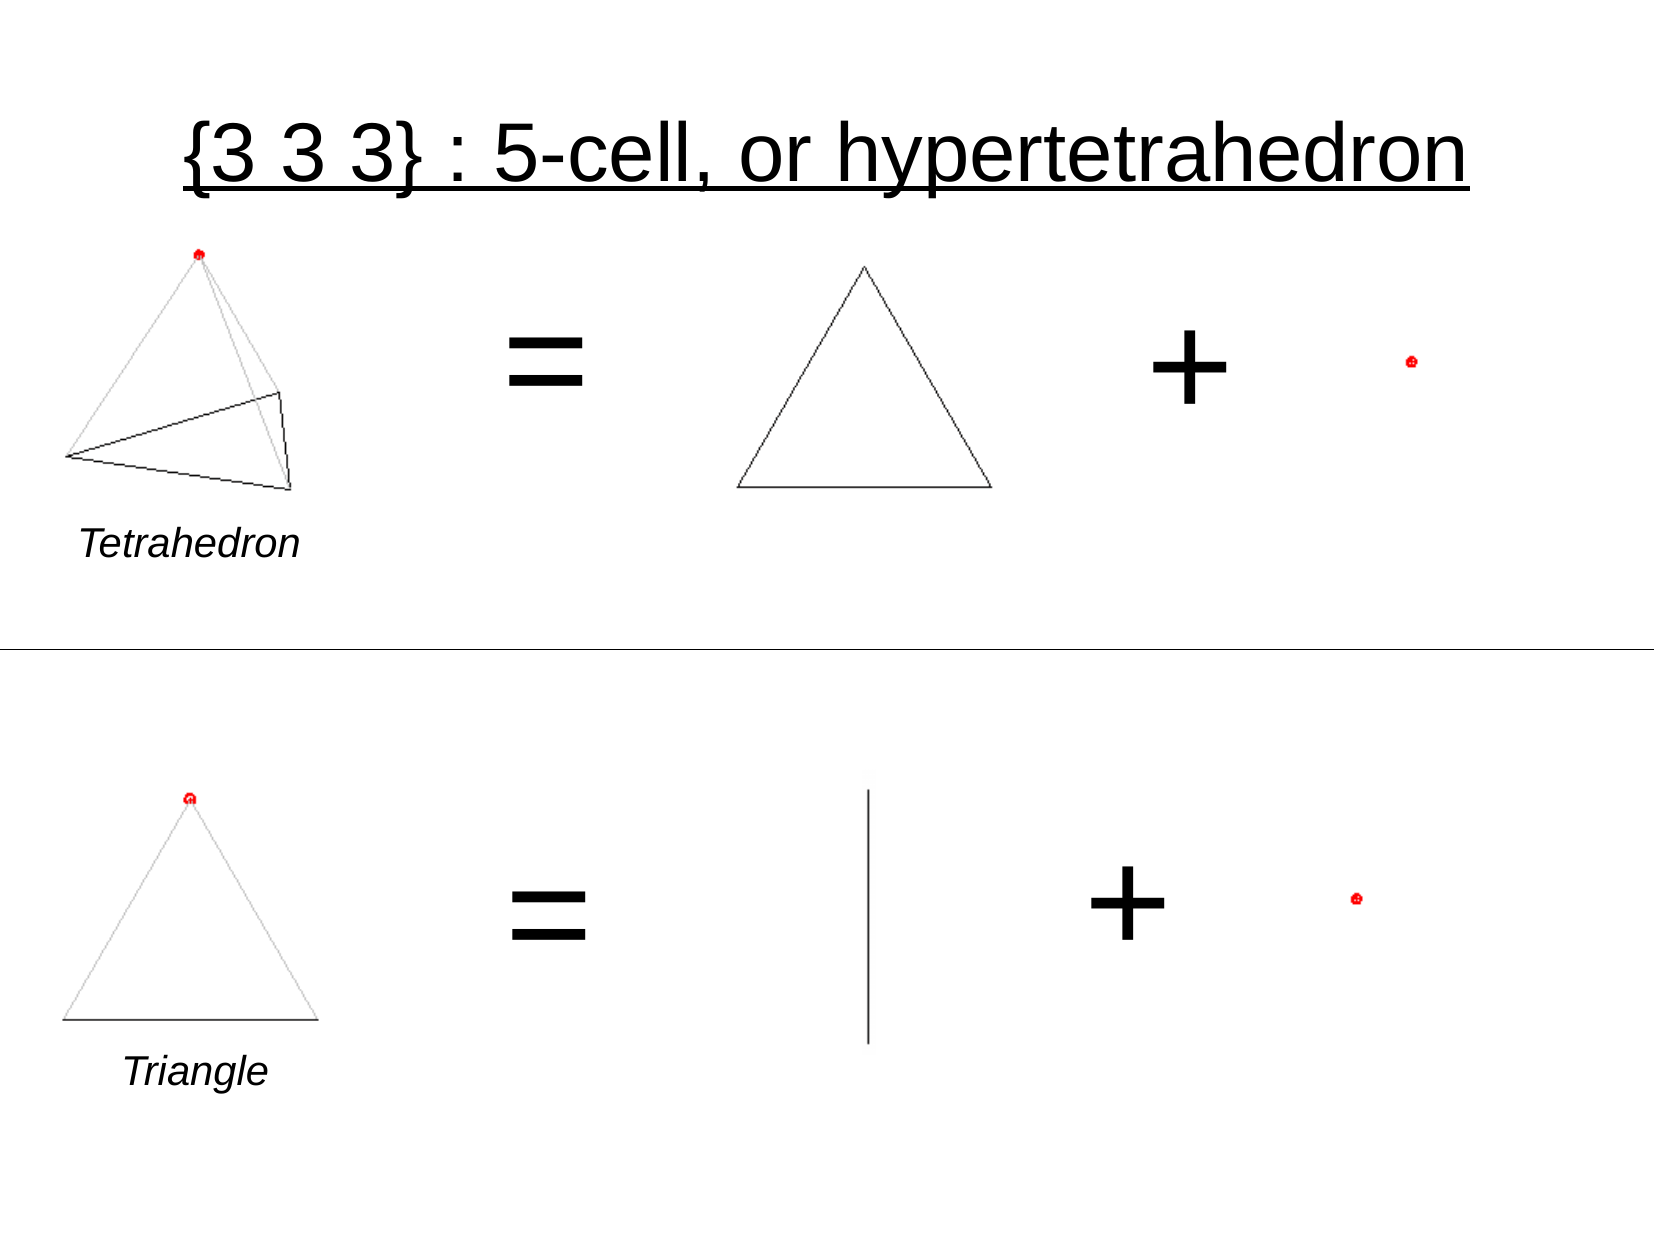

# {3 3 3} : 5-cell, or hypertetrahedron
=
+
Tetrahedron
+
=
Triangle